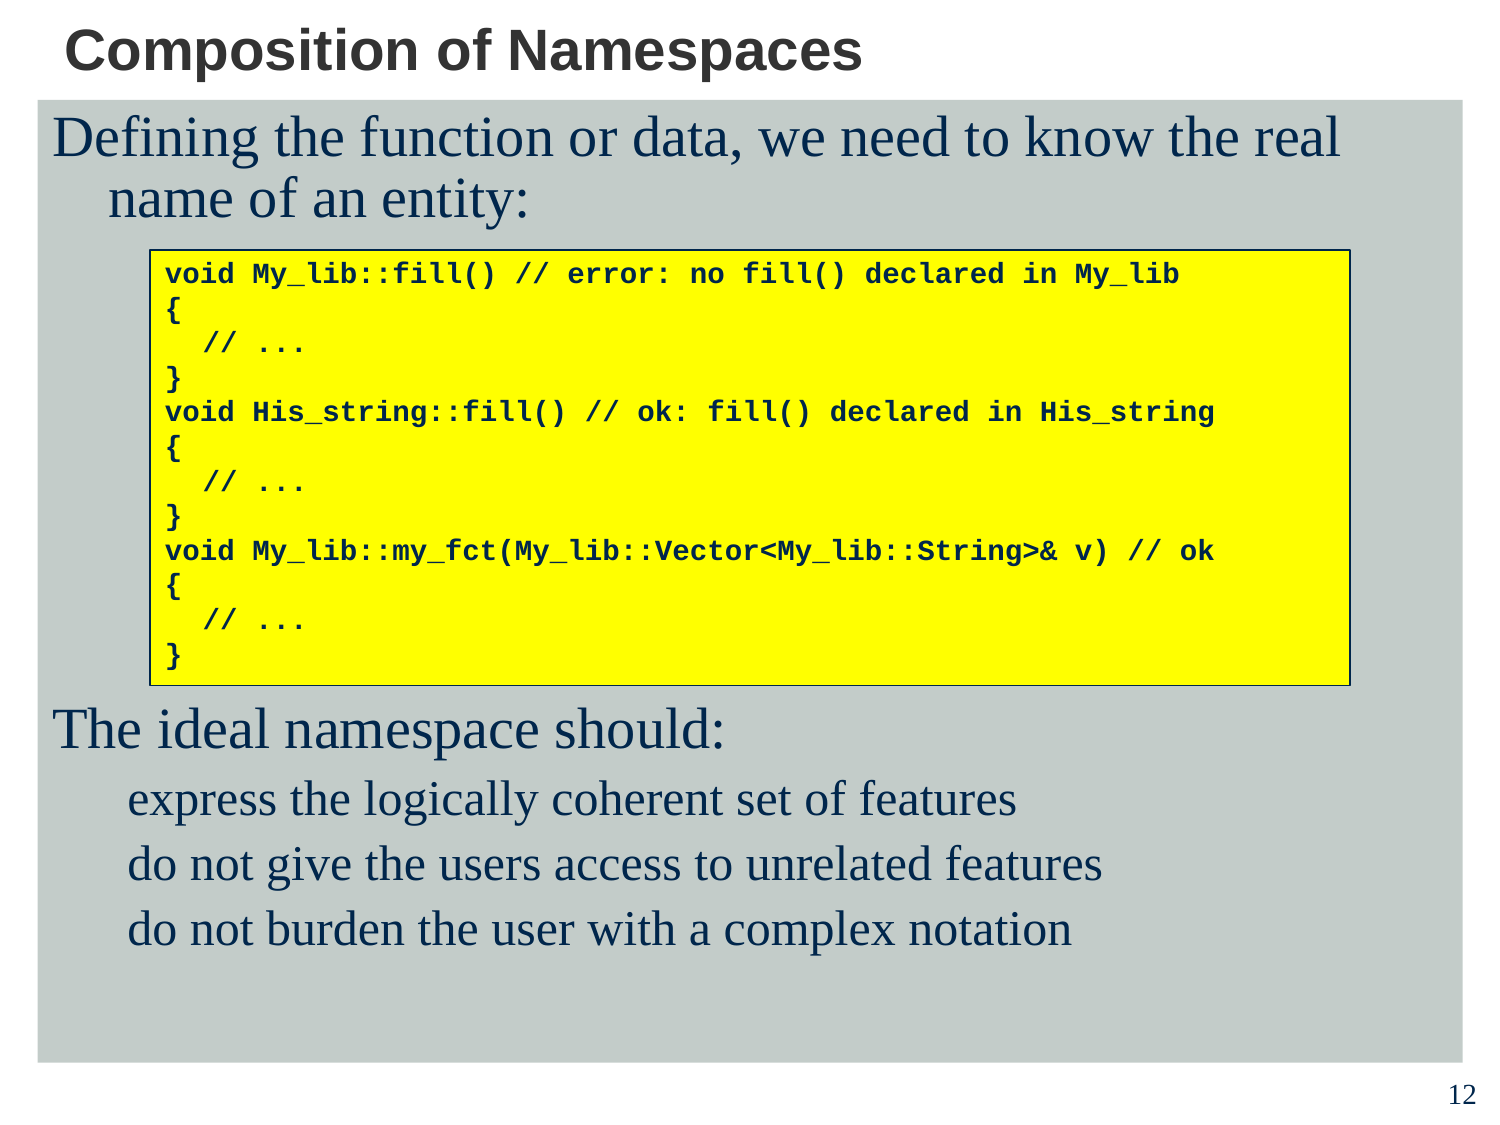

# Composition of Namespaces
Defining the function or data, we need to know the real name of an entity:
The ideal namespace should:
express the logically coherent set of features
do not give the users access to unrelated features
do not burden the user with a complex notation
void My_lib::fill() // error: no fill() declared in My_lib
{
	// ...
}
void His_string::fill() // ok: fill() declared in His_string
{
	// ...
}
void My_lib::my_fct(My_lib::Vector<My_lib::String>& v) // ok
{
	// ...
}